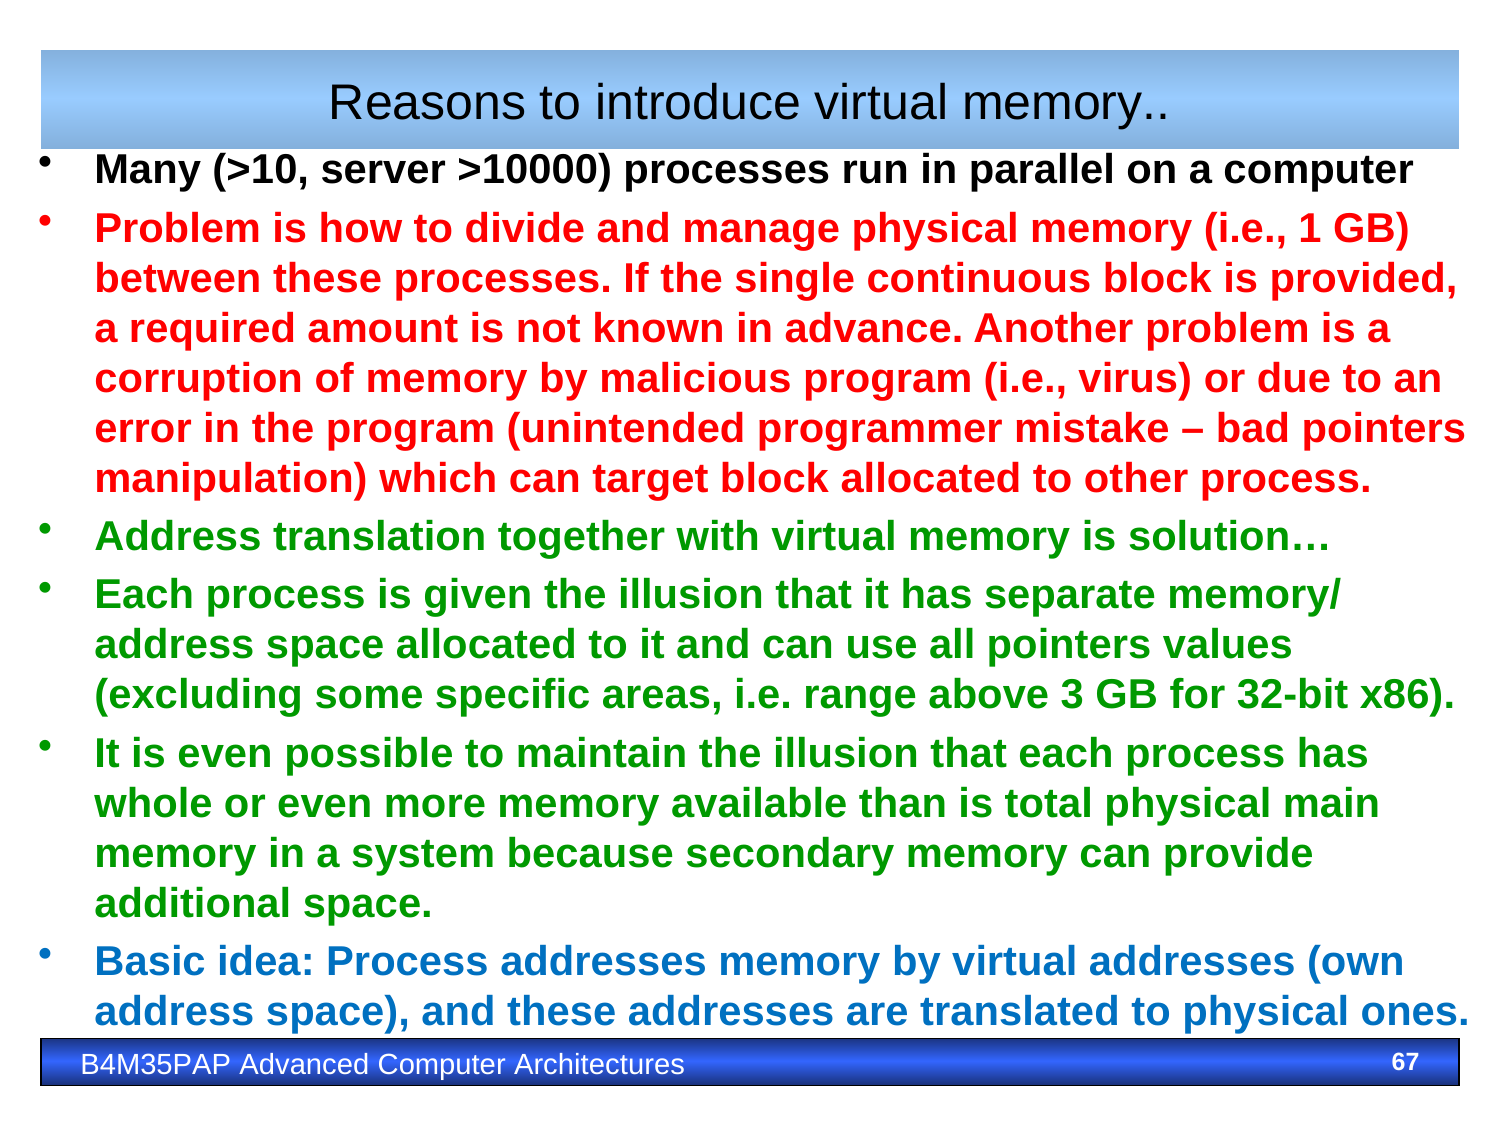

# Reasons to introduce virtual memory..
Many (>10, server >10000) processes run in parallel on a computer
Problem is how to divide and manage physical memory (i.e., 1 GB) between these processes. If the single continuous block is provided, a required amount is not known in advance. Another problem is a corruption of memory by malicious program (i.e., virus) or due to an error in the program (unintended programmer mistake – bad pointers manipulation) which can target block allocated to other process.
Address translation together with virtual memory is solution…
Each process is given the illusion that it has separate memory/ address space allocated to it and can use all pointers values (excluding some specific areas, i.e. range above 3 GB for 32-bit x86).
It is even possible to maintain the illusion that each process has whole or even more memory available than is total physical main memory in a system because secondary memory can provide additional space.
Basic idea: Process addresses memory by virtual addresses (own address space), and these addresses are translated to physical ones.